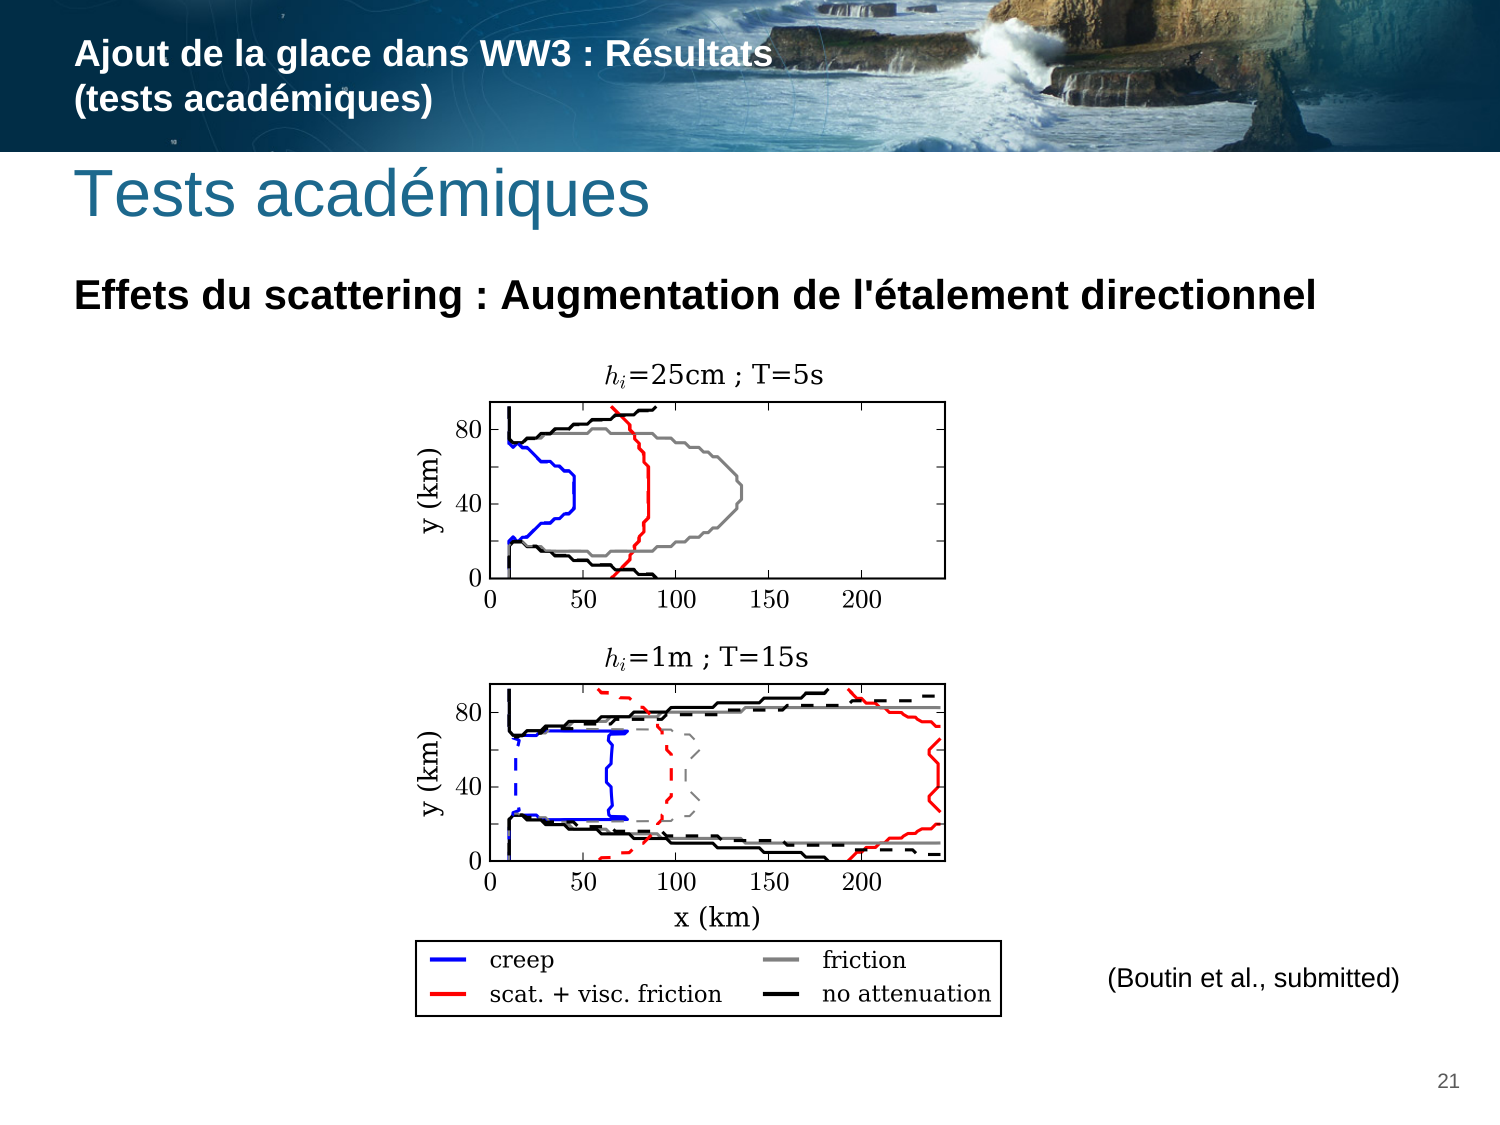

Ajout de la glace dans WW3 : Résultats
(tests académiques)
# Tests académiques
Effets du scattering : Augmentation de l'étalement directionnel
(Boutin et al., submitted)
21